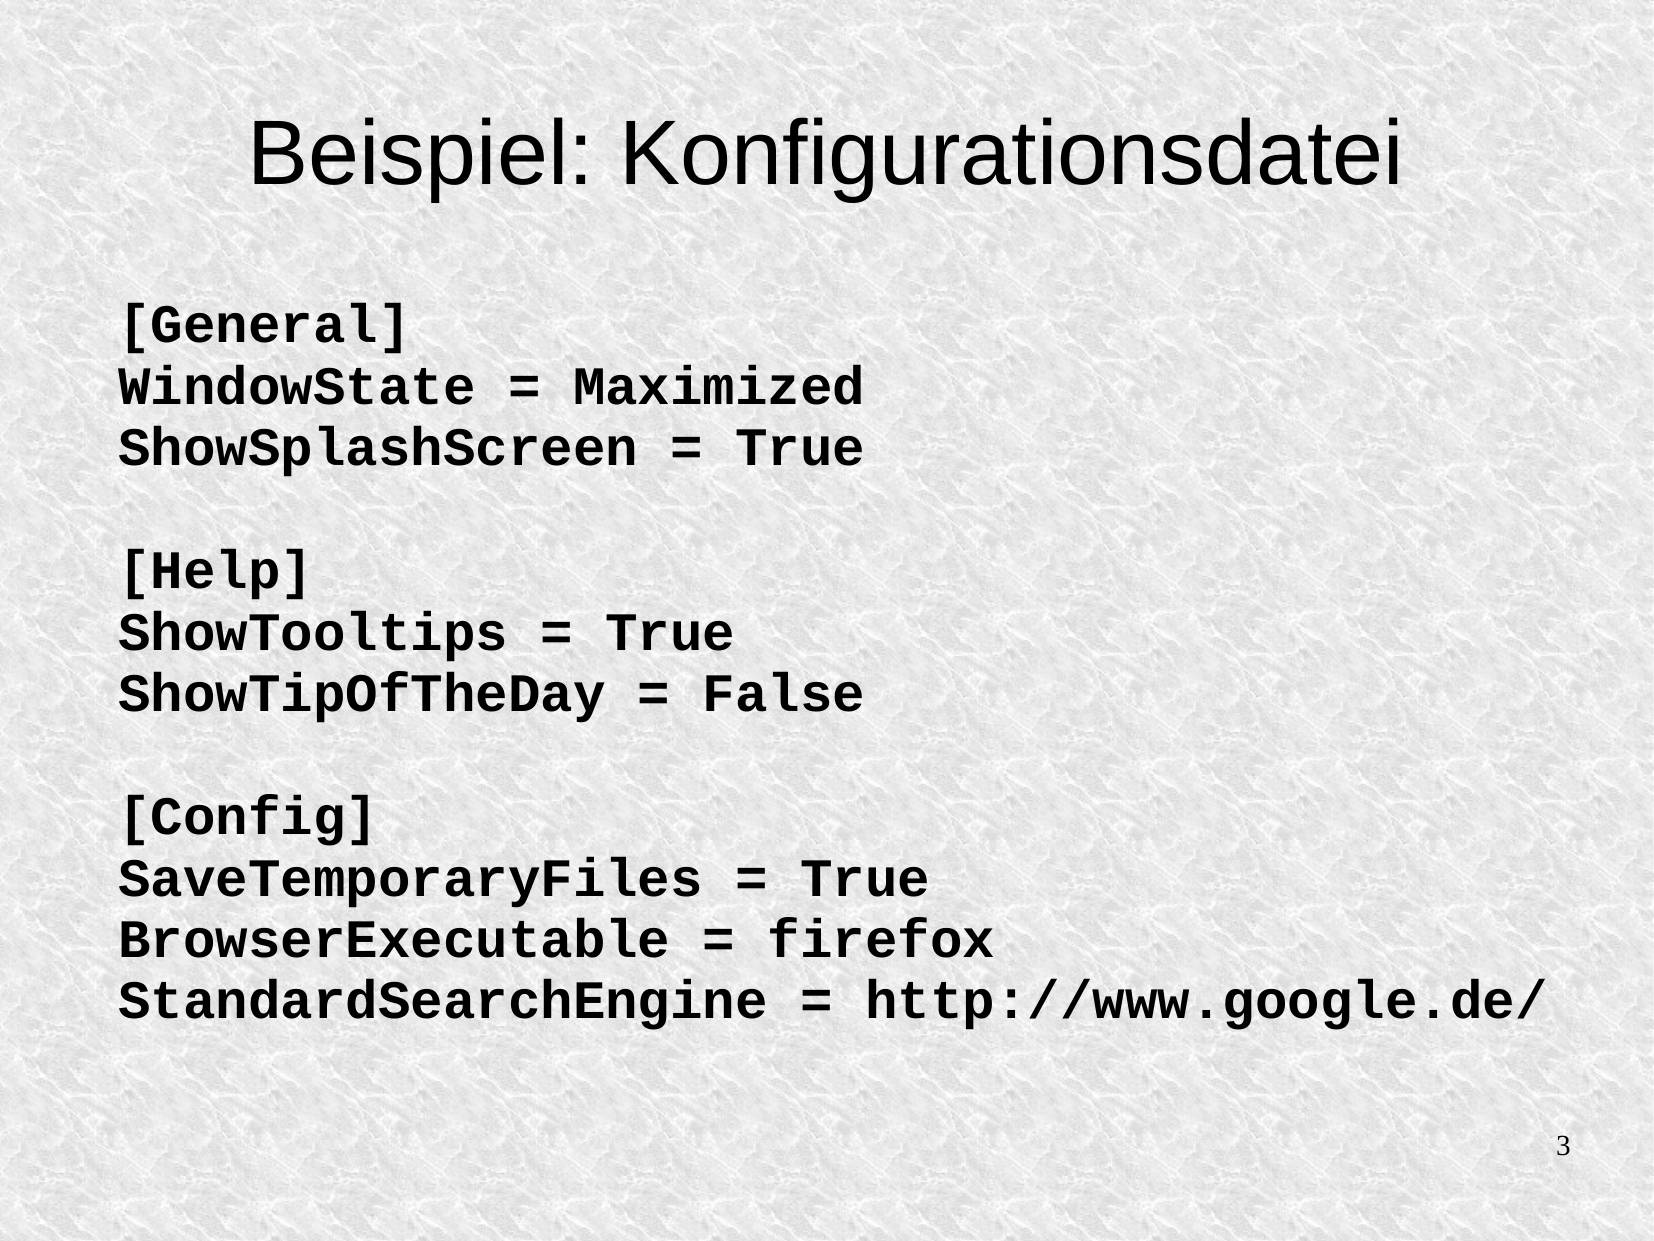

# Beispiel: Konfigurationsdatei
[General]
WindowState = Maximized
ShowSplashScreen = True
[Help]
ShowTooltips = True
ShowTipOfTheDay = False
[Config]
SaveTemporaryFiles = True
BrowserExecutable = firefox
StandardSearchEngine = http://www.google.de/
3